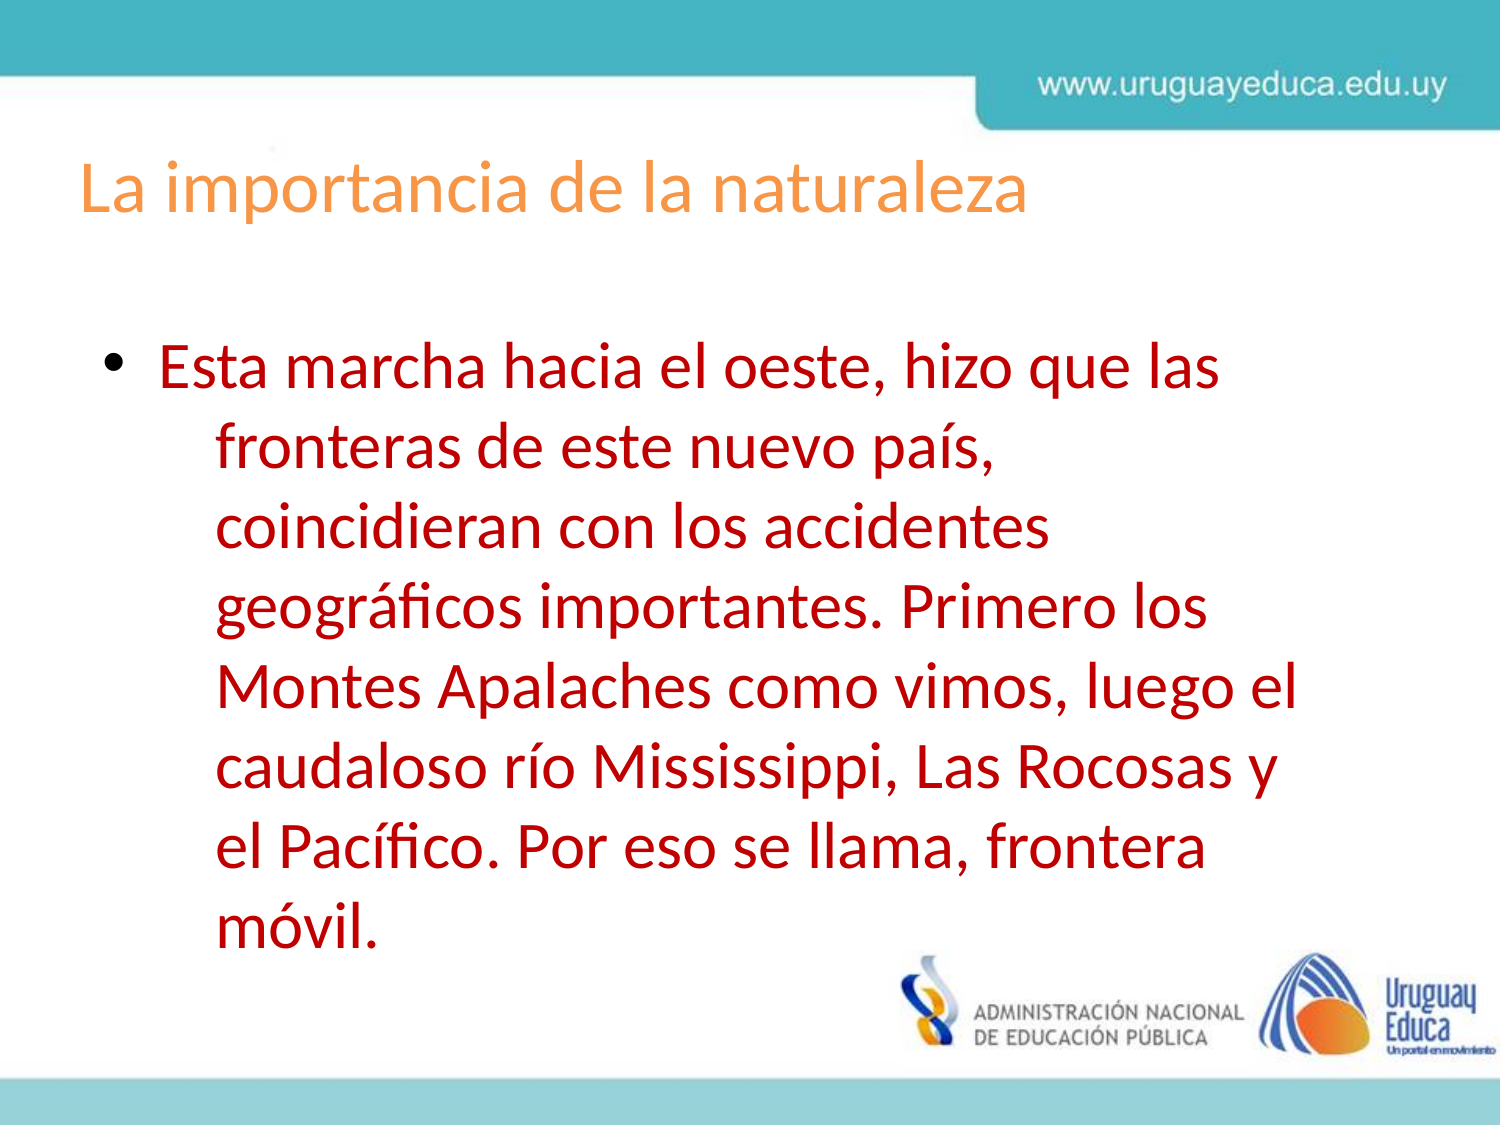

# La importancia de la naturaleza
Esta marcha hacia el oeste, hizo que las fronteras de este nuevo país, coincidieran con los accidentes geográficos importantes. Primero los Montes Apalaches como vimos, luego el caudaloso río Mississippi, Las Rocosas y el Pacífico. Por eso se llama, frontera móvil.